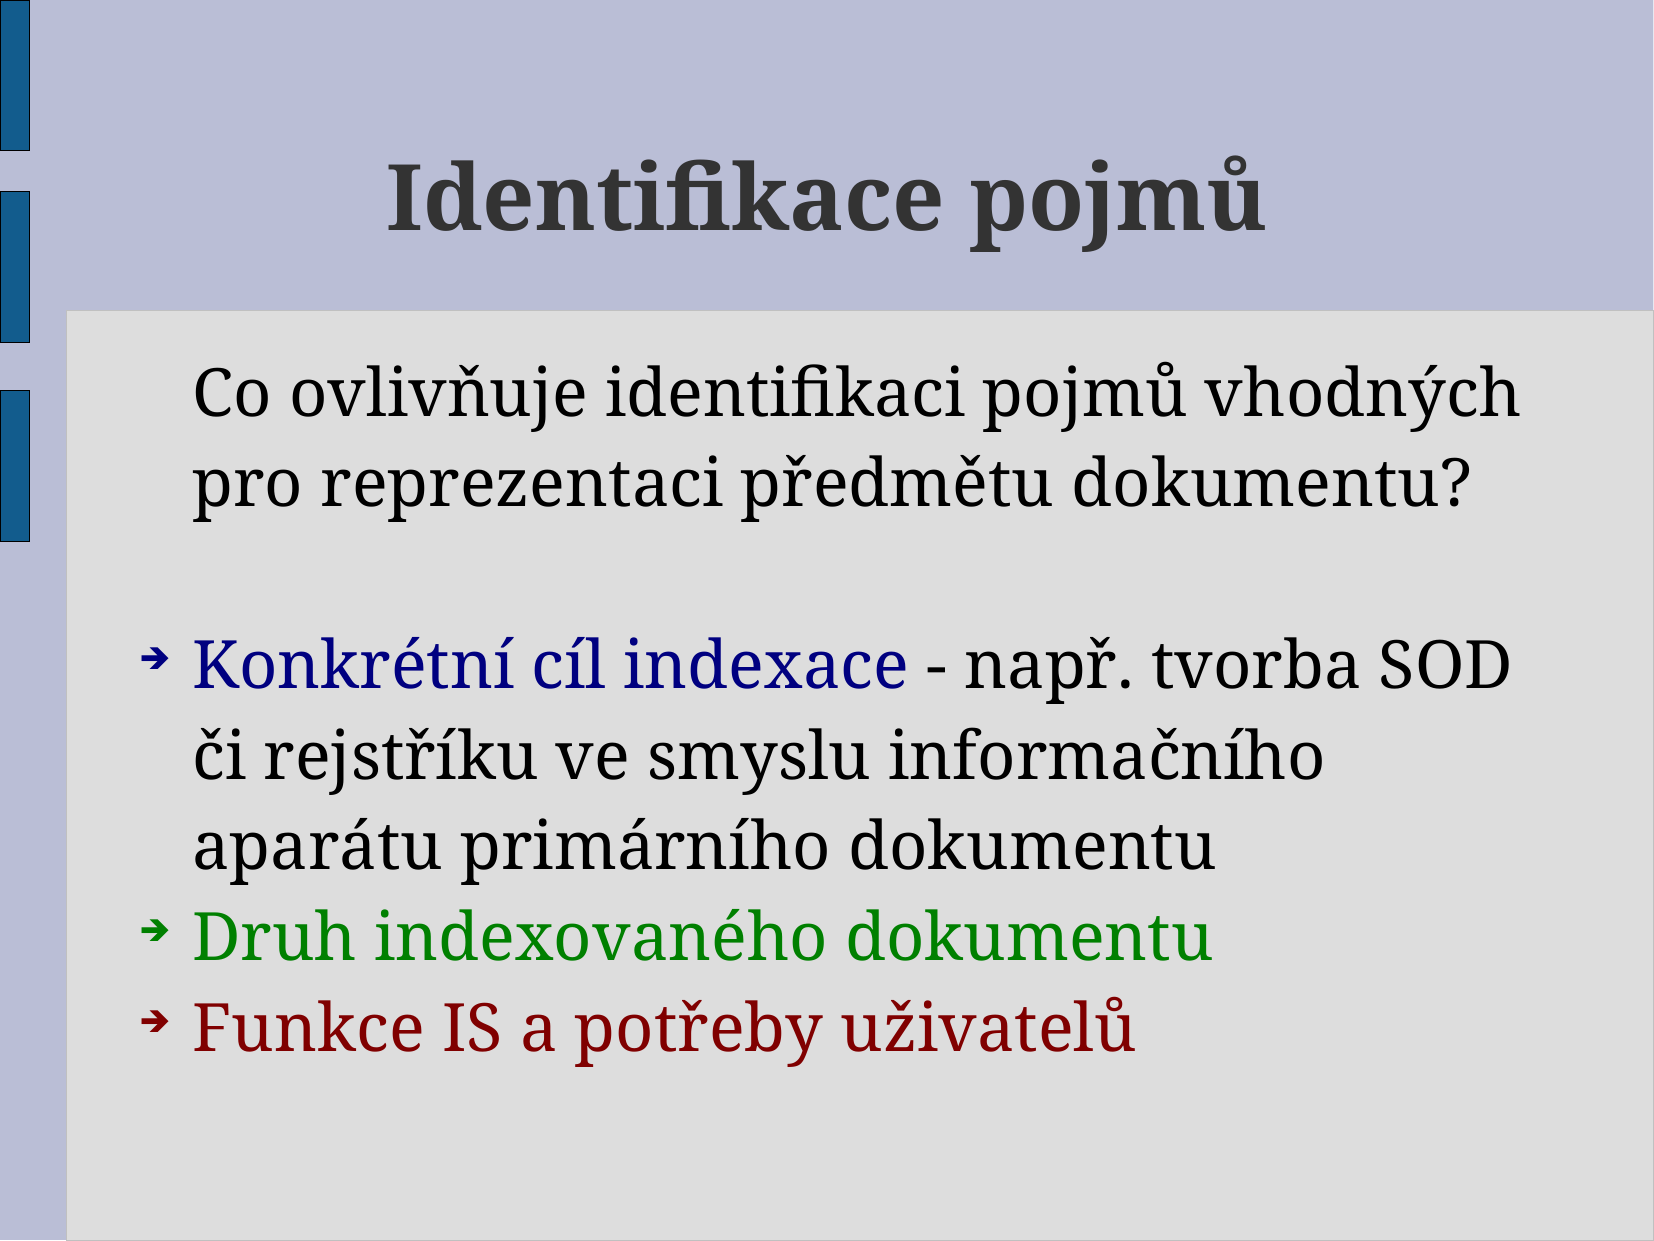

# Identifikace pojmů
Co ovlivňuje identifikaci pojmů vhodných pro reprezentaci předmětu dokumentu?
Konkrétní cíl indexace - např. tvorba SOD či rejstříku ve smyslu informačního aparátu primárního dokumentu
Druh indexovaného dokumentu
Funkce IS a potřeby uživatelů